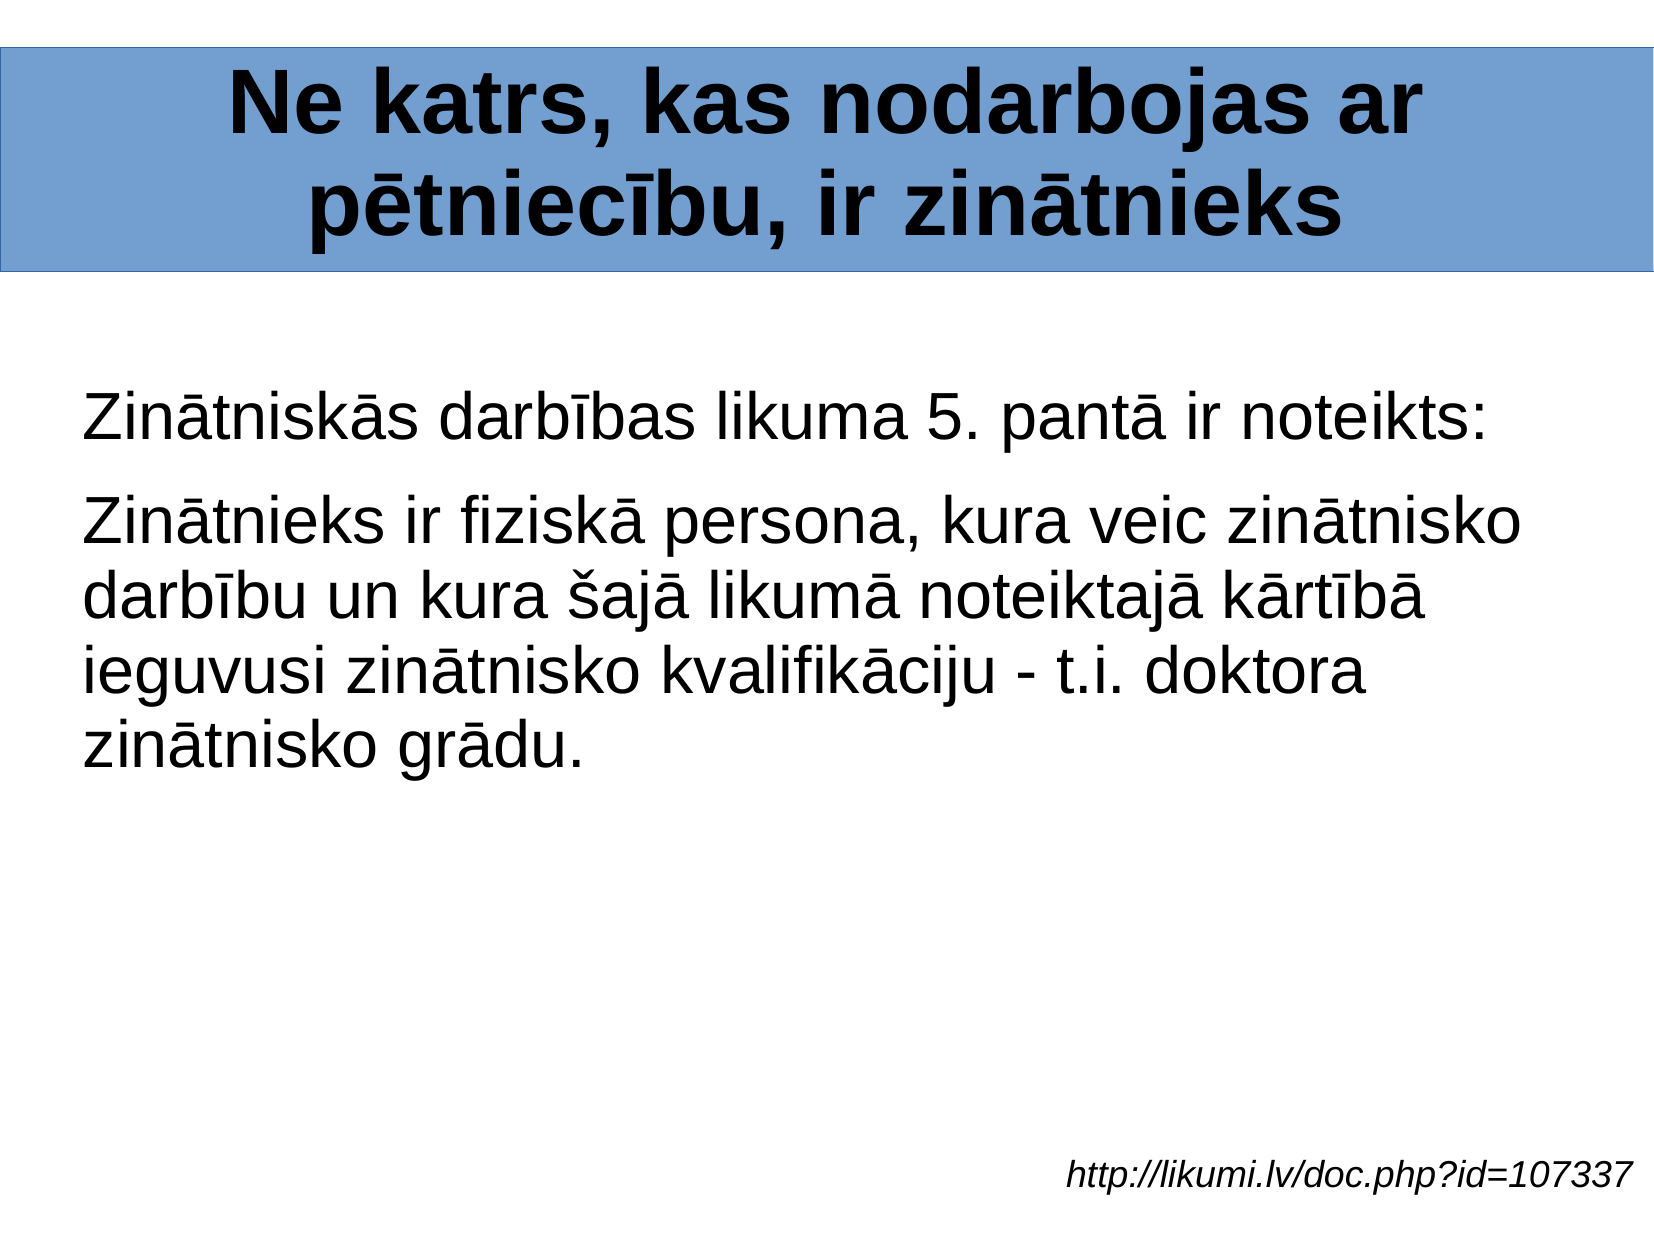

# Ne katrs, kas nodarbojas ar pētniecību, ir zinātnieks
Zinātniskās darbības likuma 5. pantā ir noteikts:
Zinātnieks ir fiziskā persona, kura veic zinātnisko darbību un kura šajā likumā noteiktajā kārtībā ieguvusi zinātnisko kvalifikāciju - t.i. doktora zinātnisko grādu.
http://likumi.lv/doc.php?id=107337